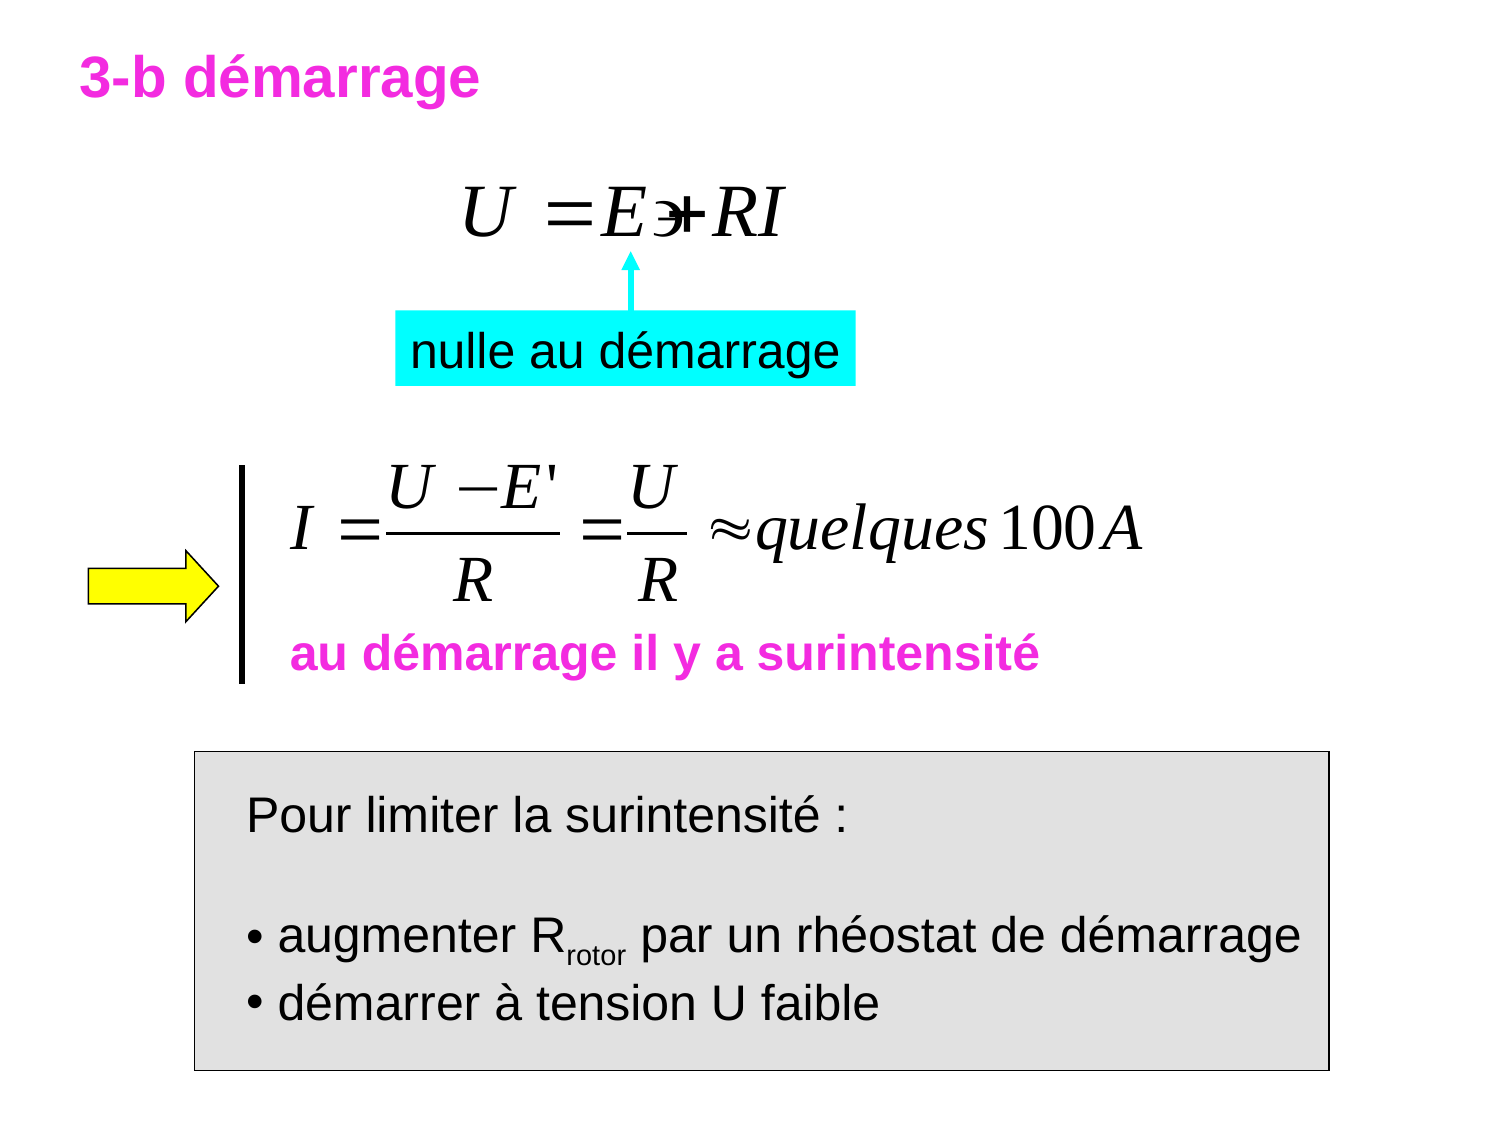

3-b démarrage
nulle au démarrage
au démarrage il y a surintensité
Pour limiter la surintensité :
 augmenter Rrotor par un rhéostat de démarrage
 démarrer à tension U faible
31